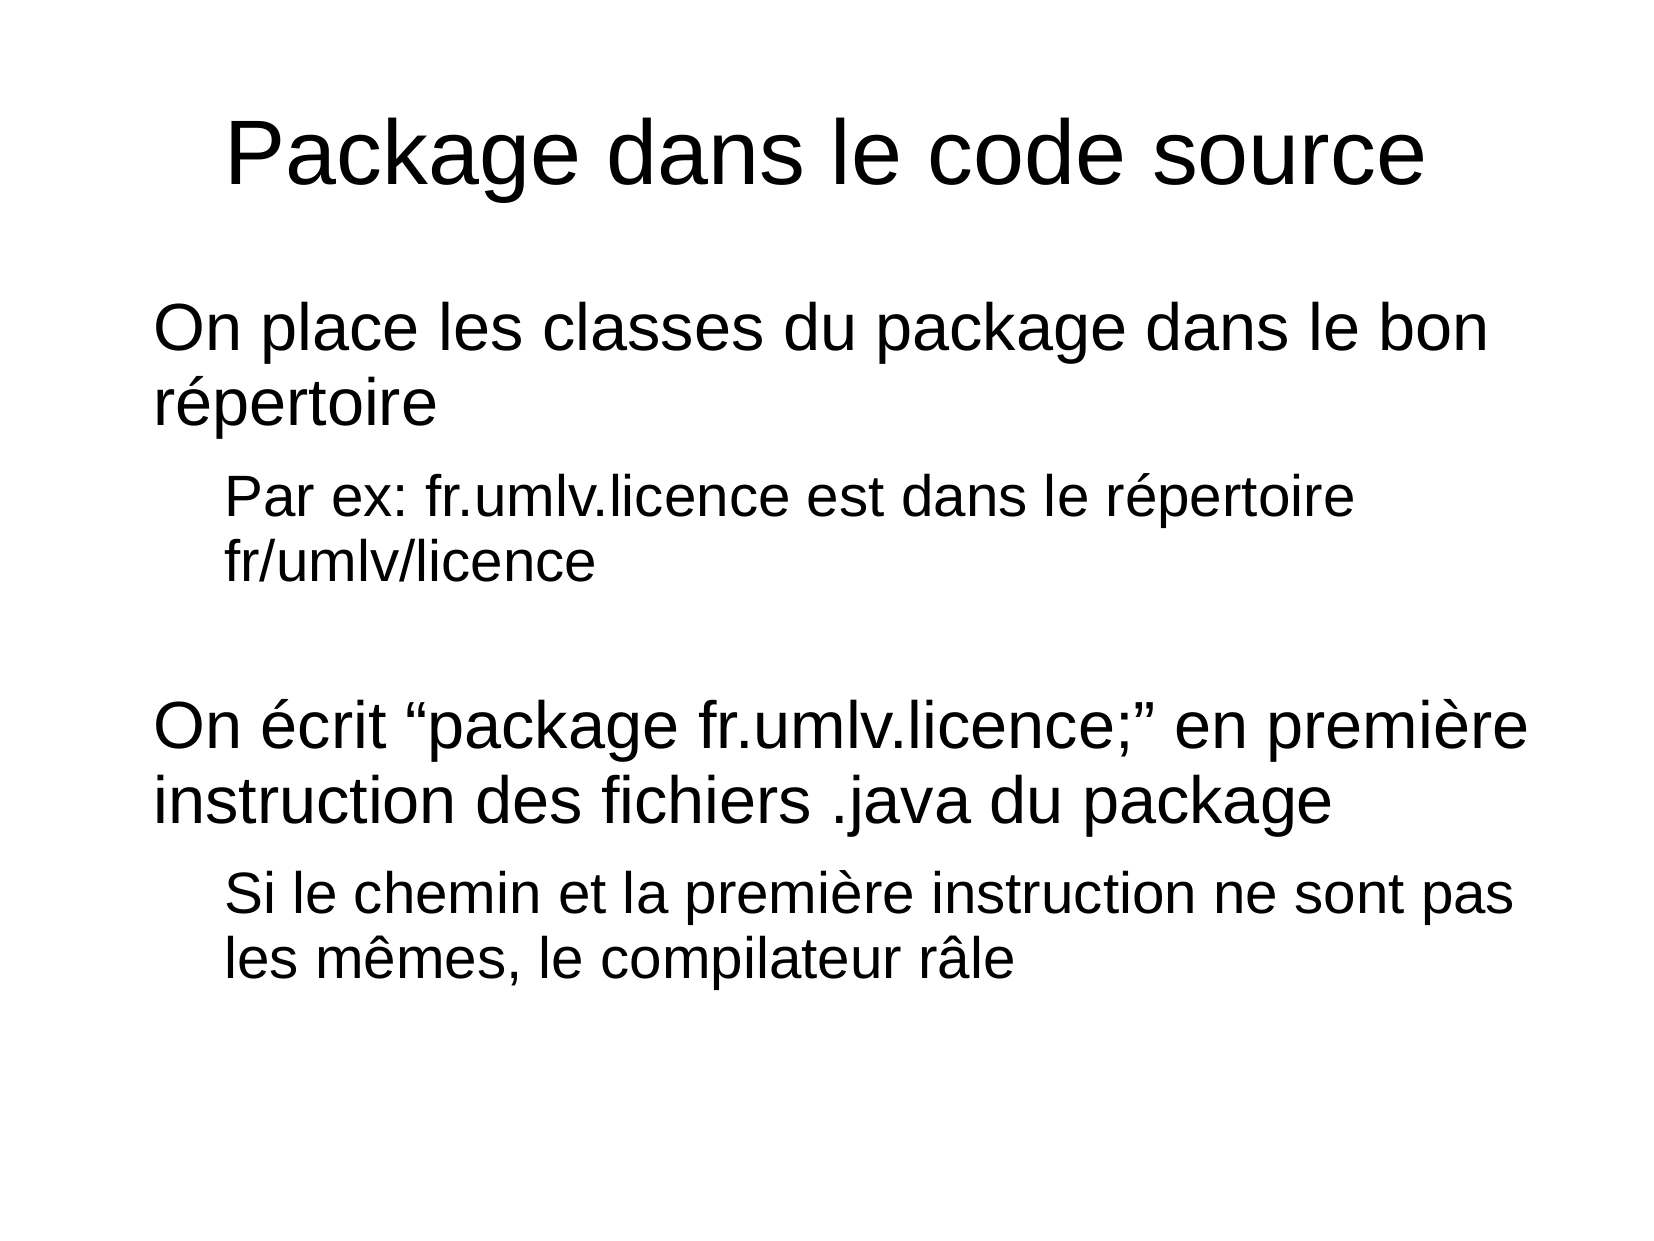

# Package dans le code source
On place les classes du package dans le bon répertoire
Par ex: fr.umlv.licence est dans le répertoire fr/umlv/licence
On écrit “package fr.umlv.licence;” en première instruction des fichiers .java du package
Si le chemin et la première instruction ne sont pas les mêmes, le compilateur râle